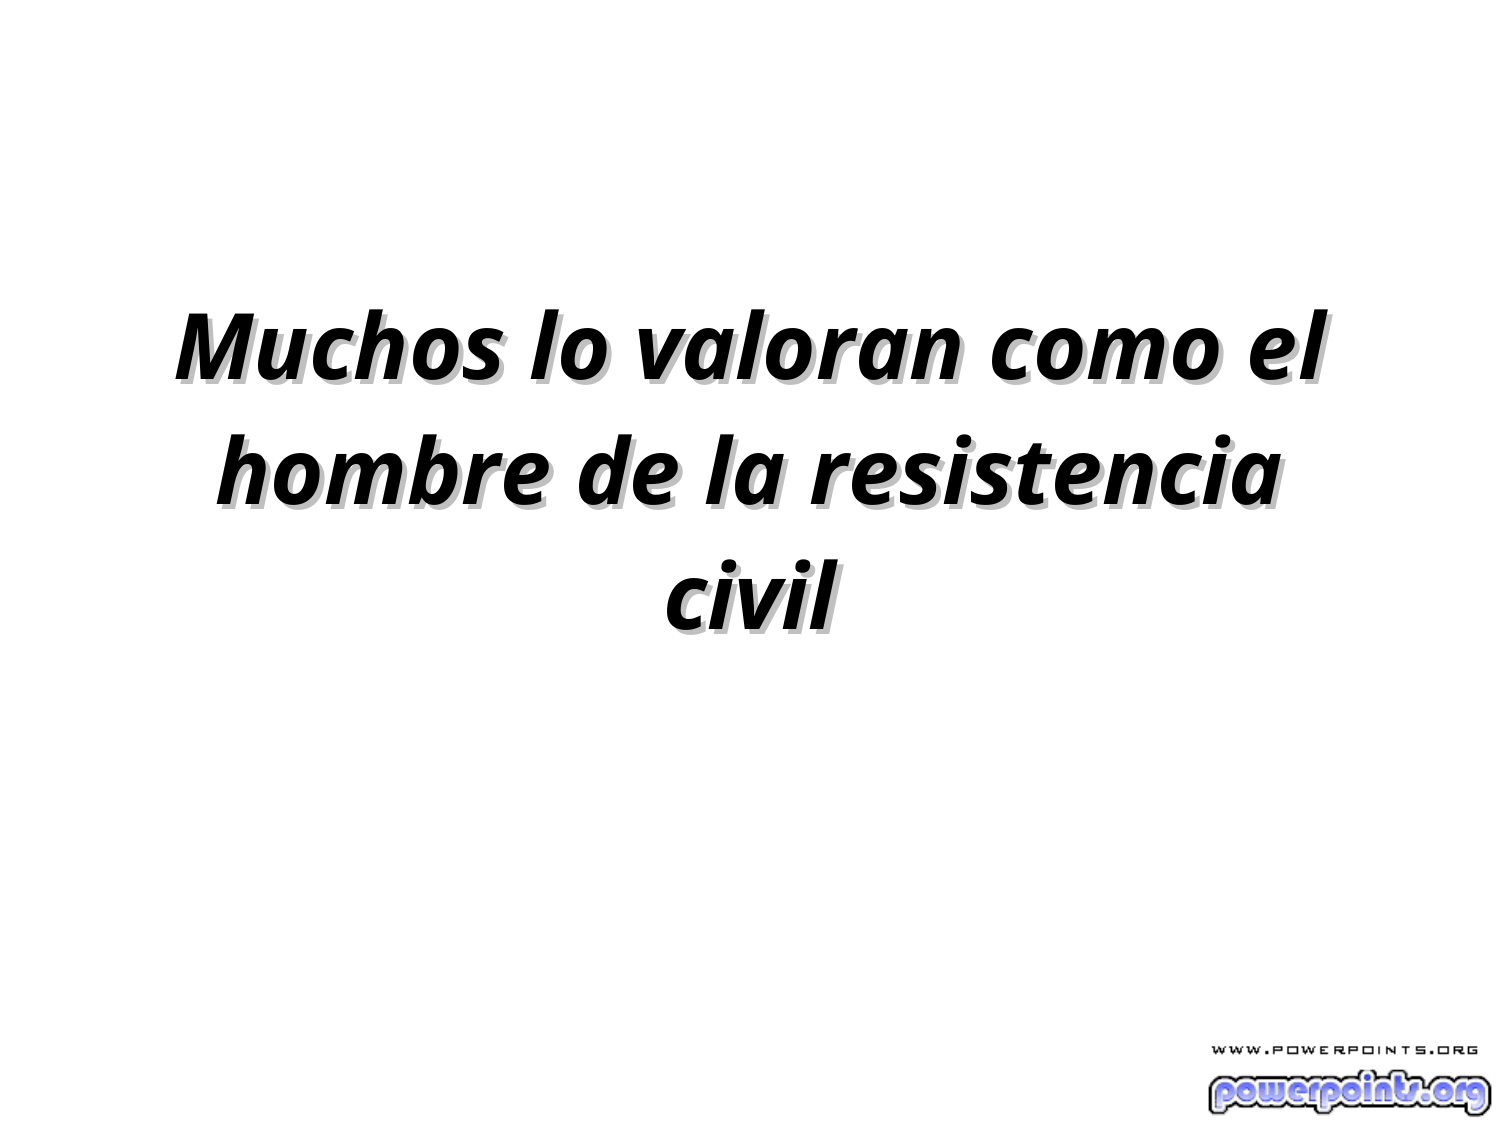

# Muchos lo valoran como el hombre de la resistencia civil